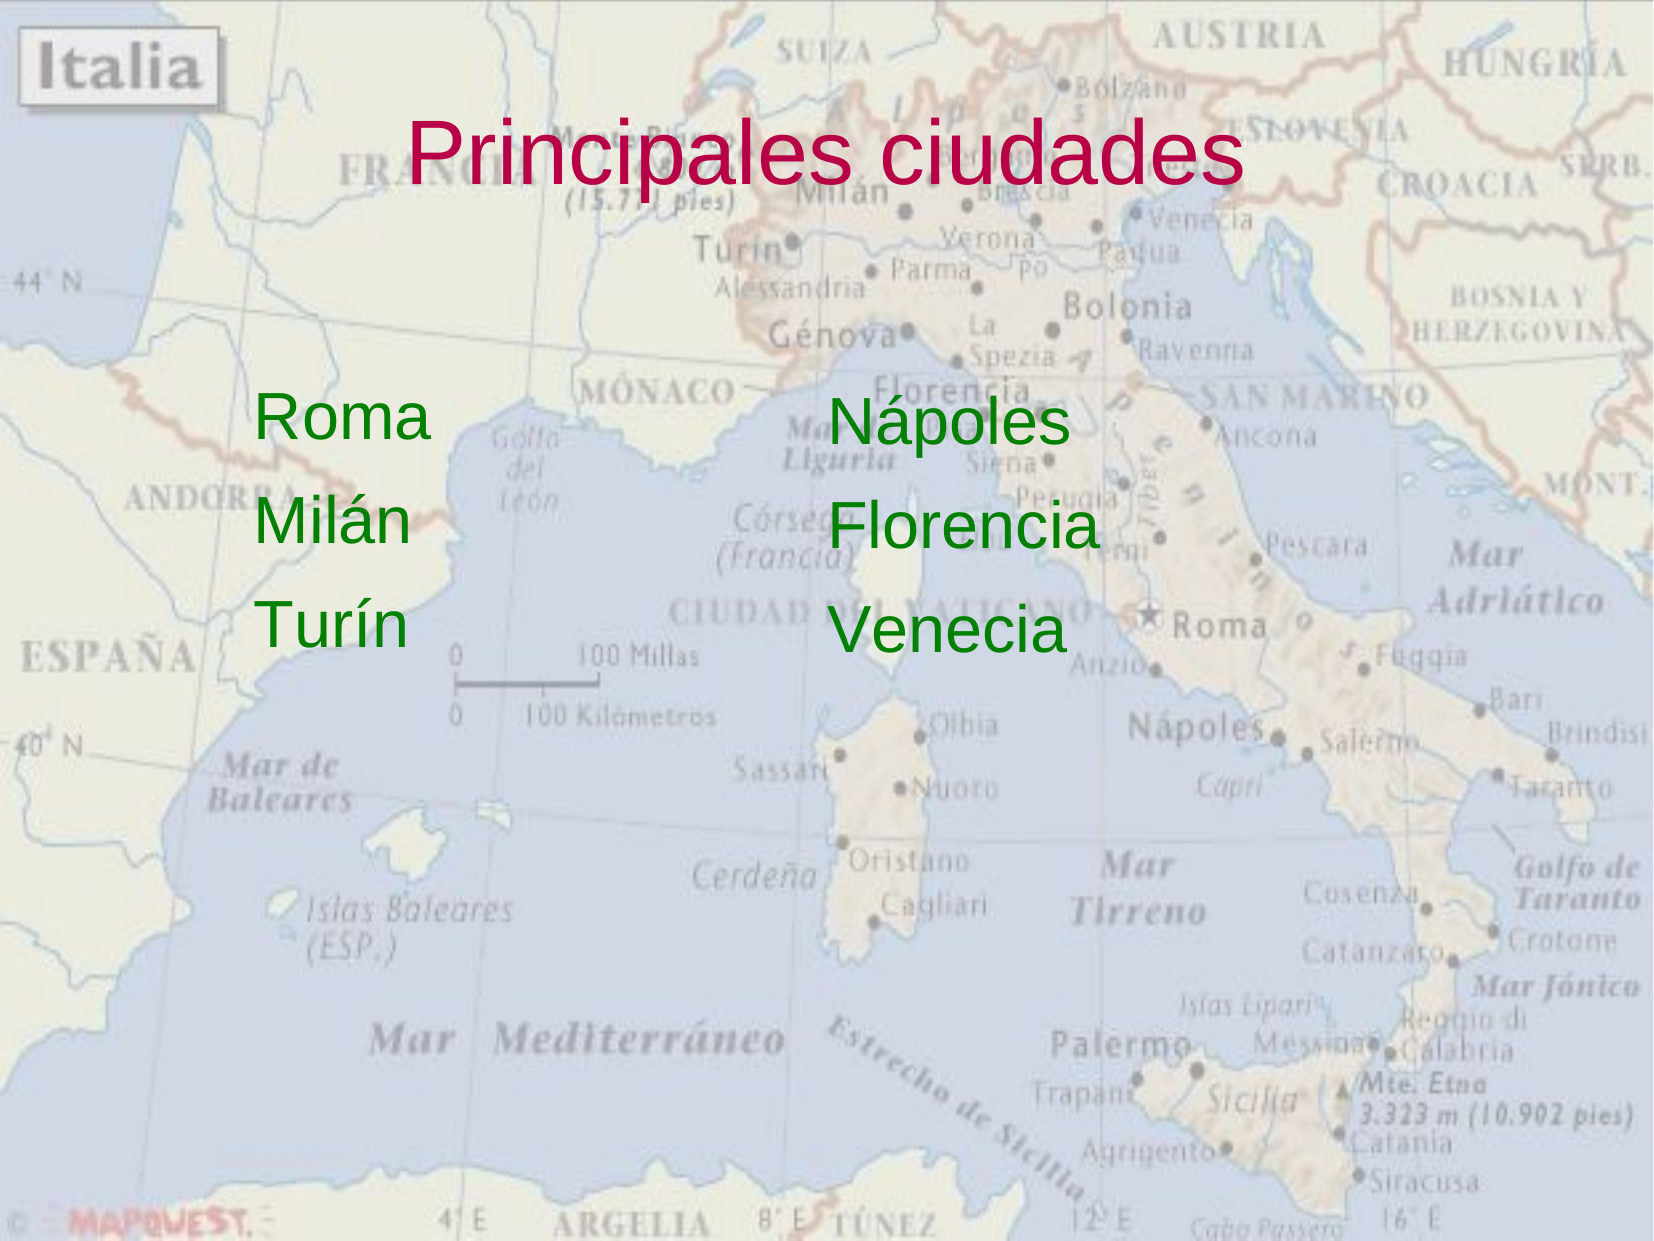

# Principales ciudades
Roma
Milán
Turín
Nápoles
Florencia
Venecia